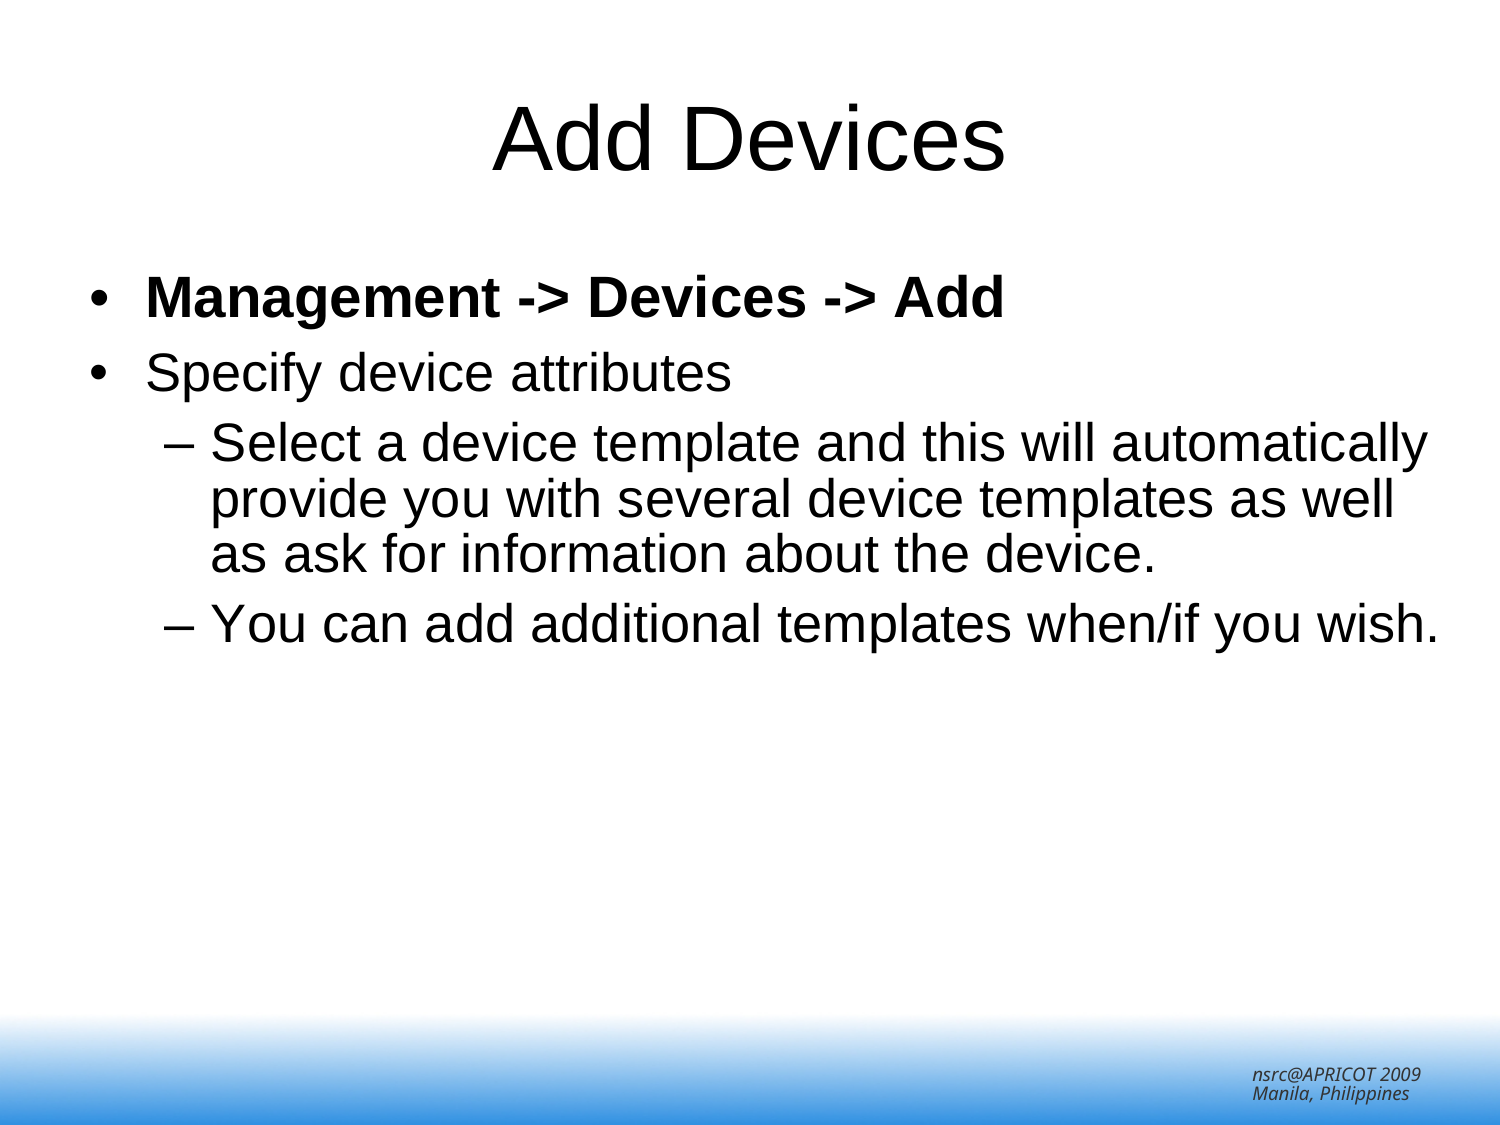

# Add Devices
Management -> Devices -> Add
Specify device attributes
Select a device template and this will automatically provide you with several device templates as well as ask for information about the device.
You can add additional templates when/if you wish.